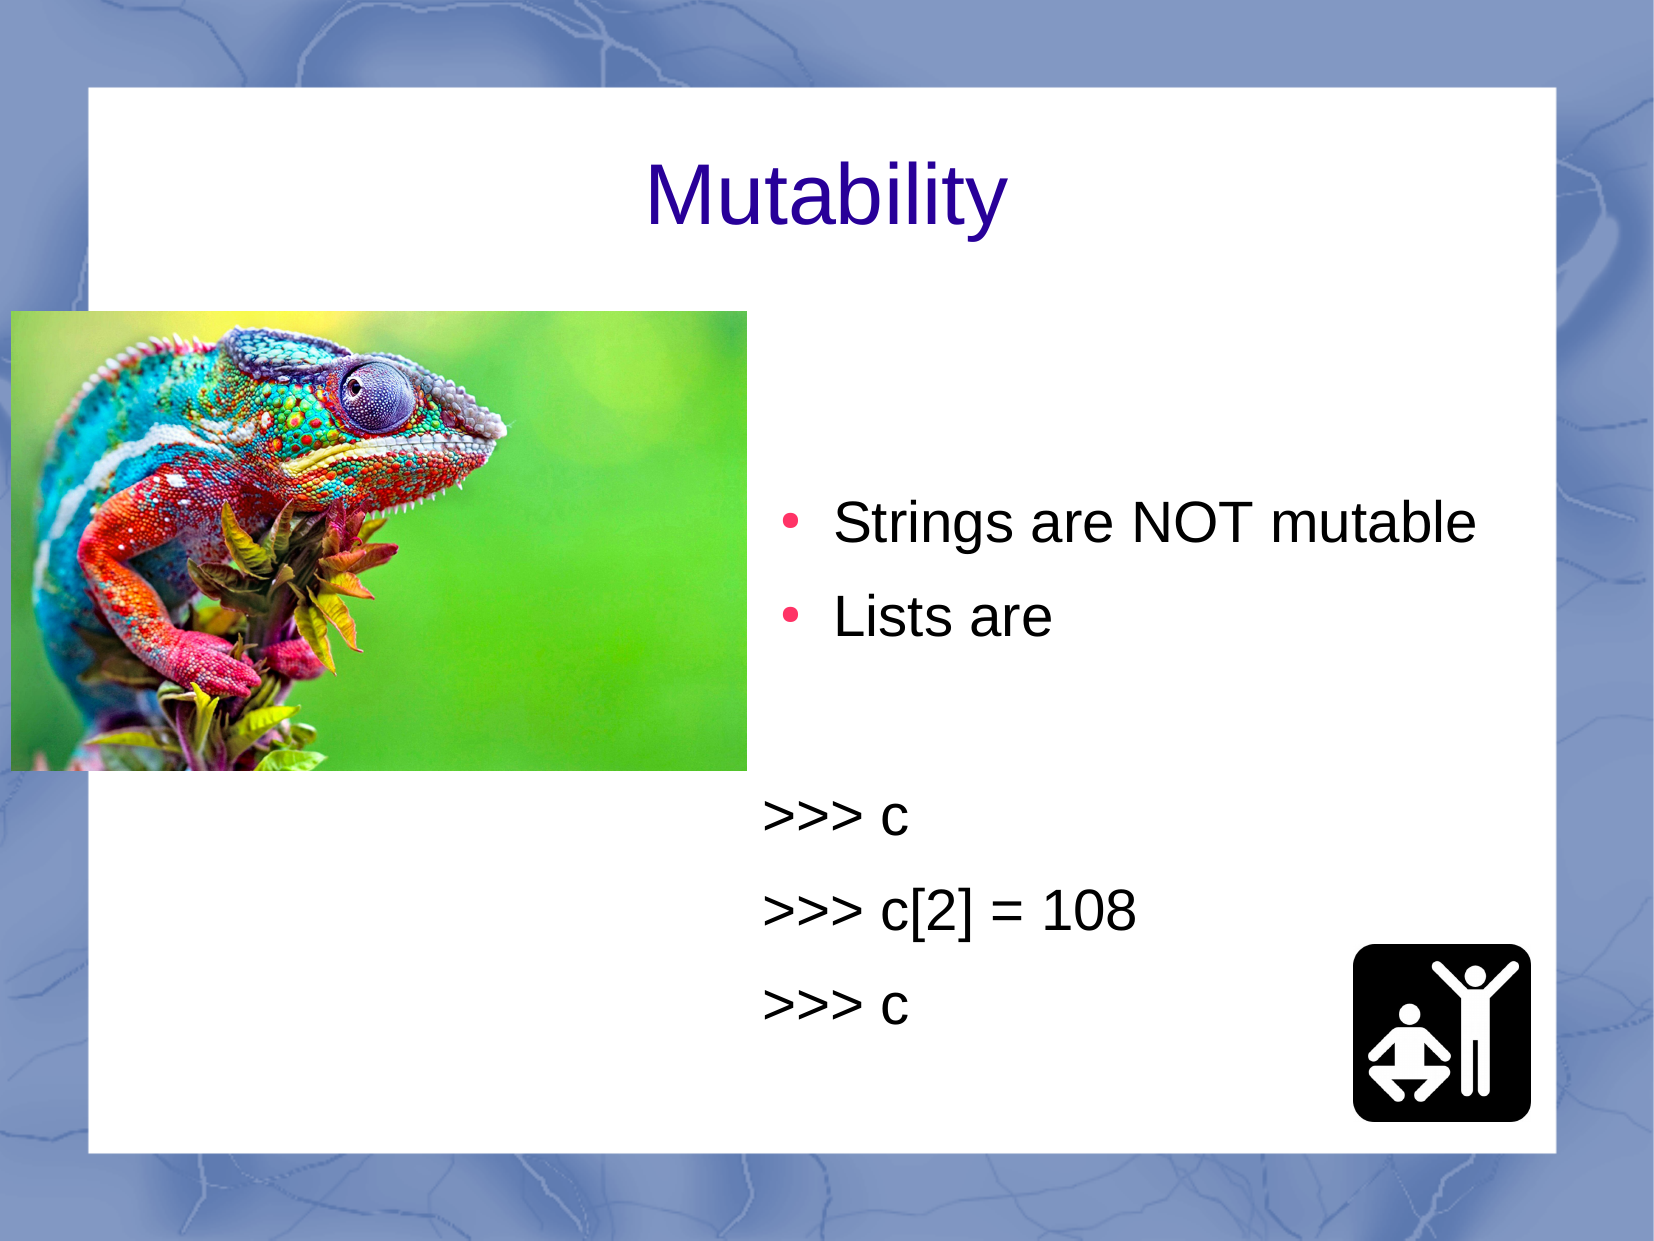

# Mutability
Strings are NOT mutable
Lists are
>>> c
>>> c[2] = 108
>>> c